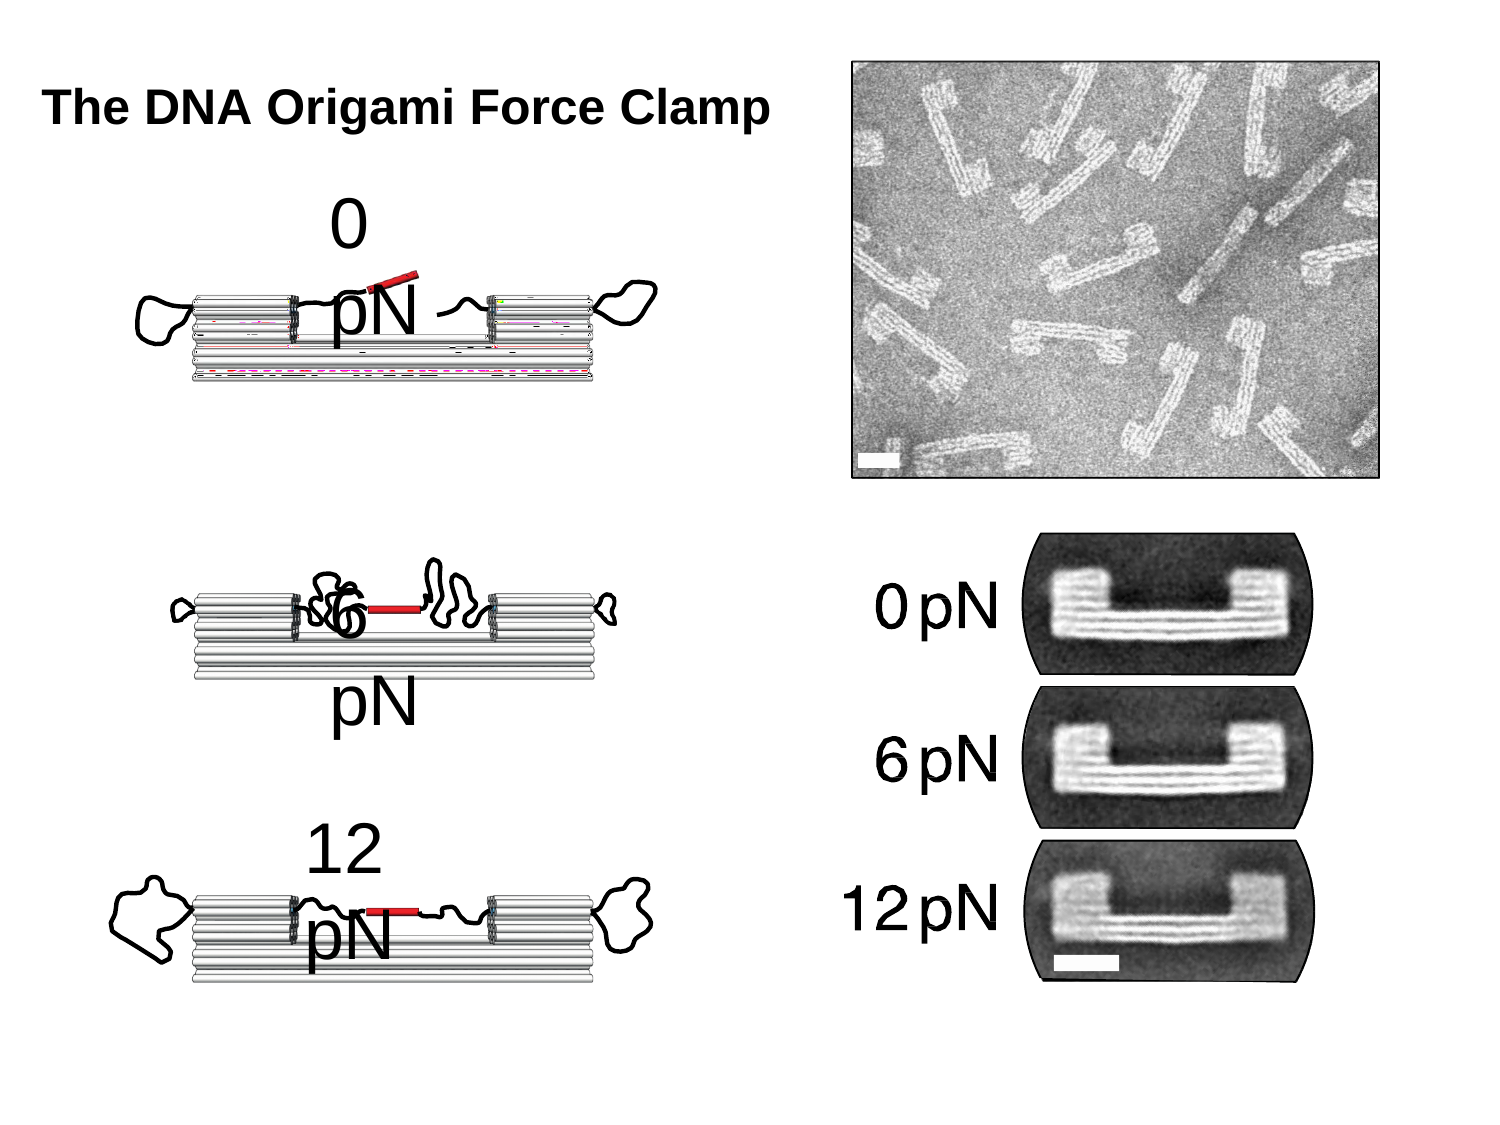

# The DNA Origami Force Clamp
0 pN
6 pN
12 pN